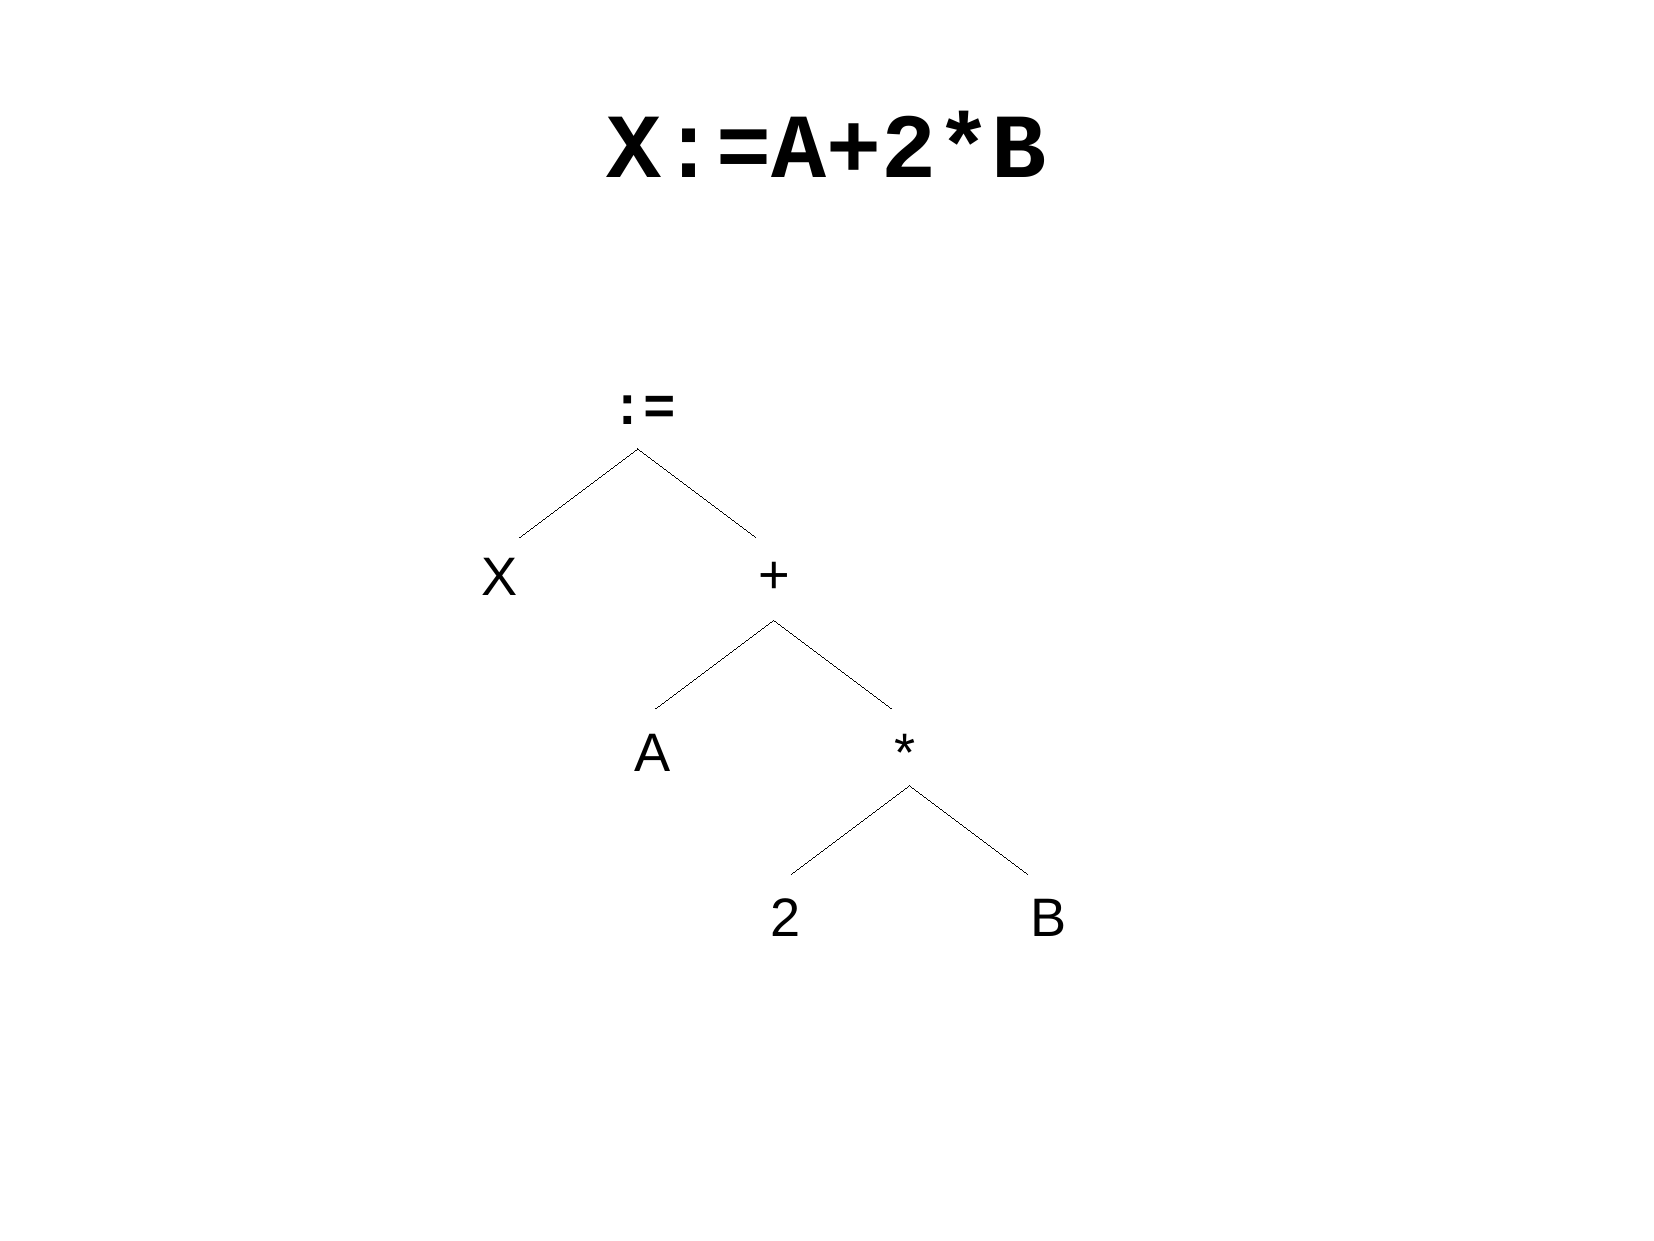

# X:=A+2*B
:=
+
X
A
*
2
B